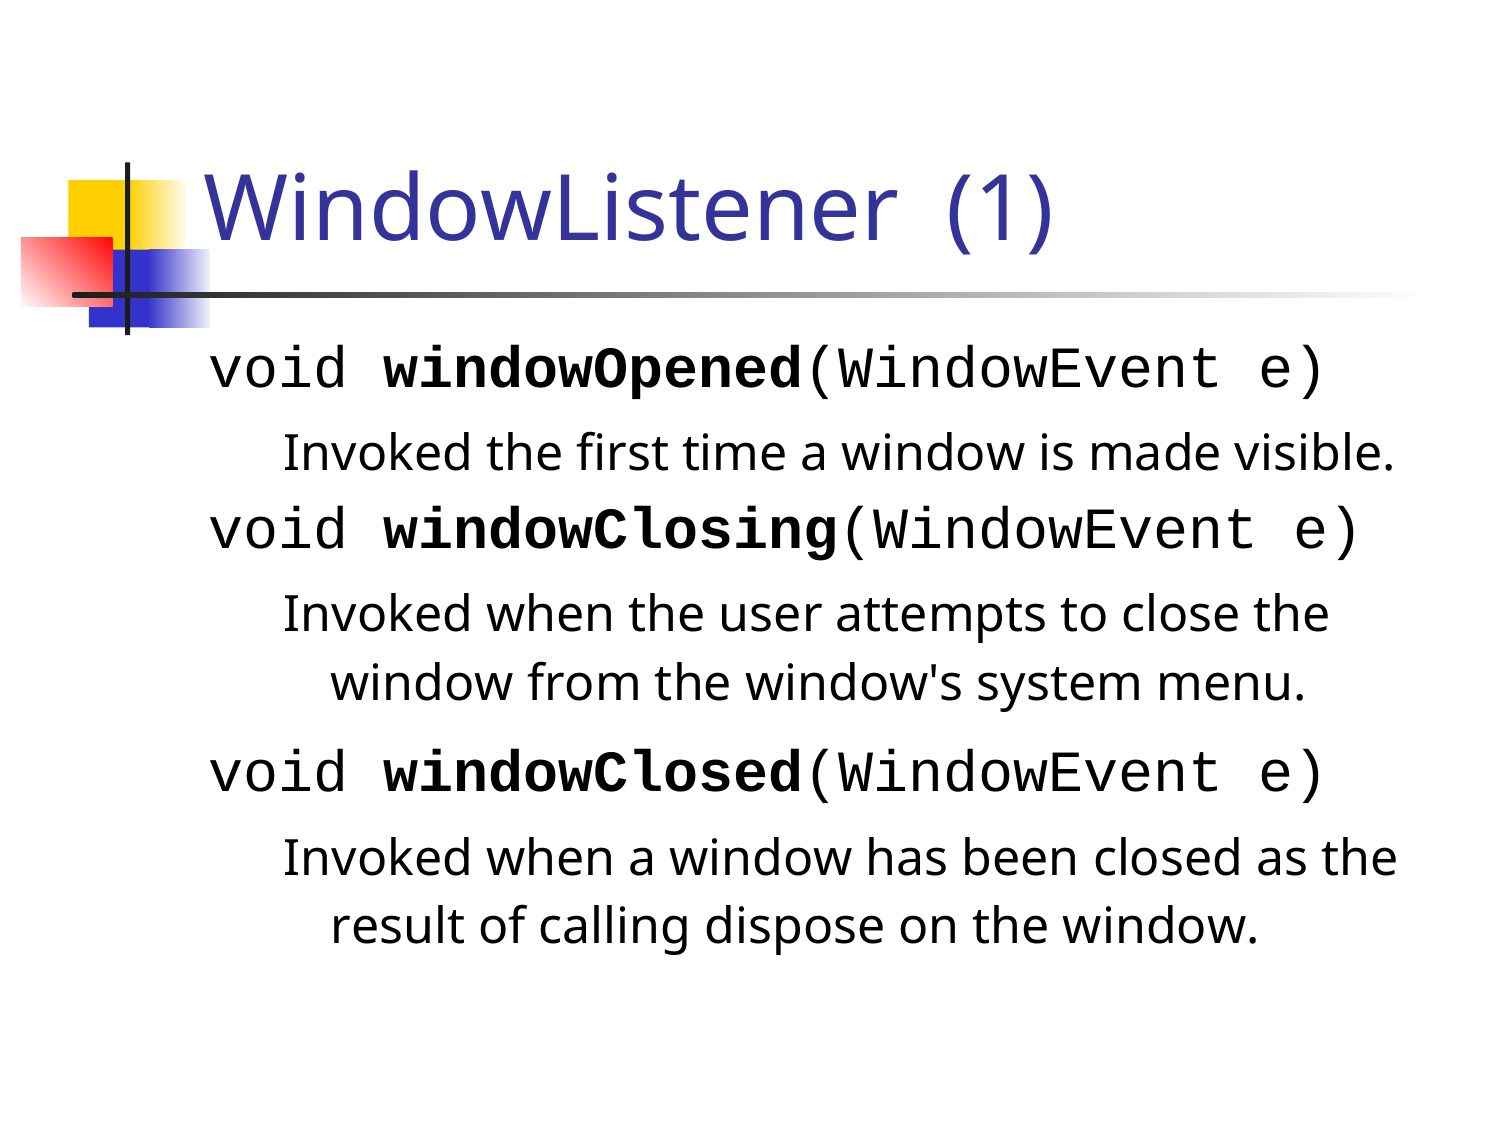

# WindowListener (1)
void windowOpened(WindowEvent e)
Invoked the first time a window is made visible.
void windowClosing(WindowEvent e)
Invoked when the user attempts to close the window from the window's system menu.
void windowClosed(WindowEvent e)
Invoked when a window has been closed as the result of calling dispose on the window.